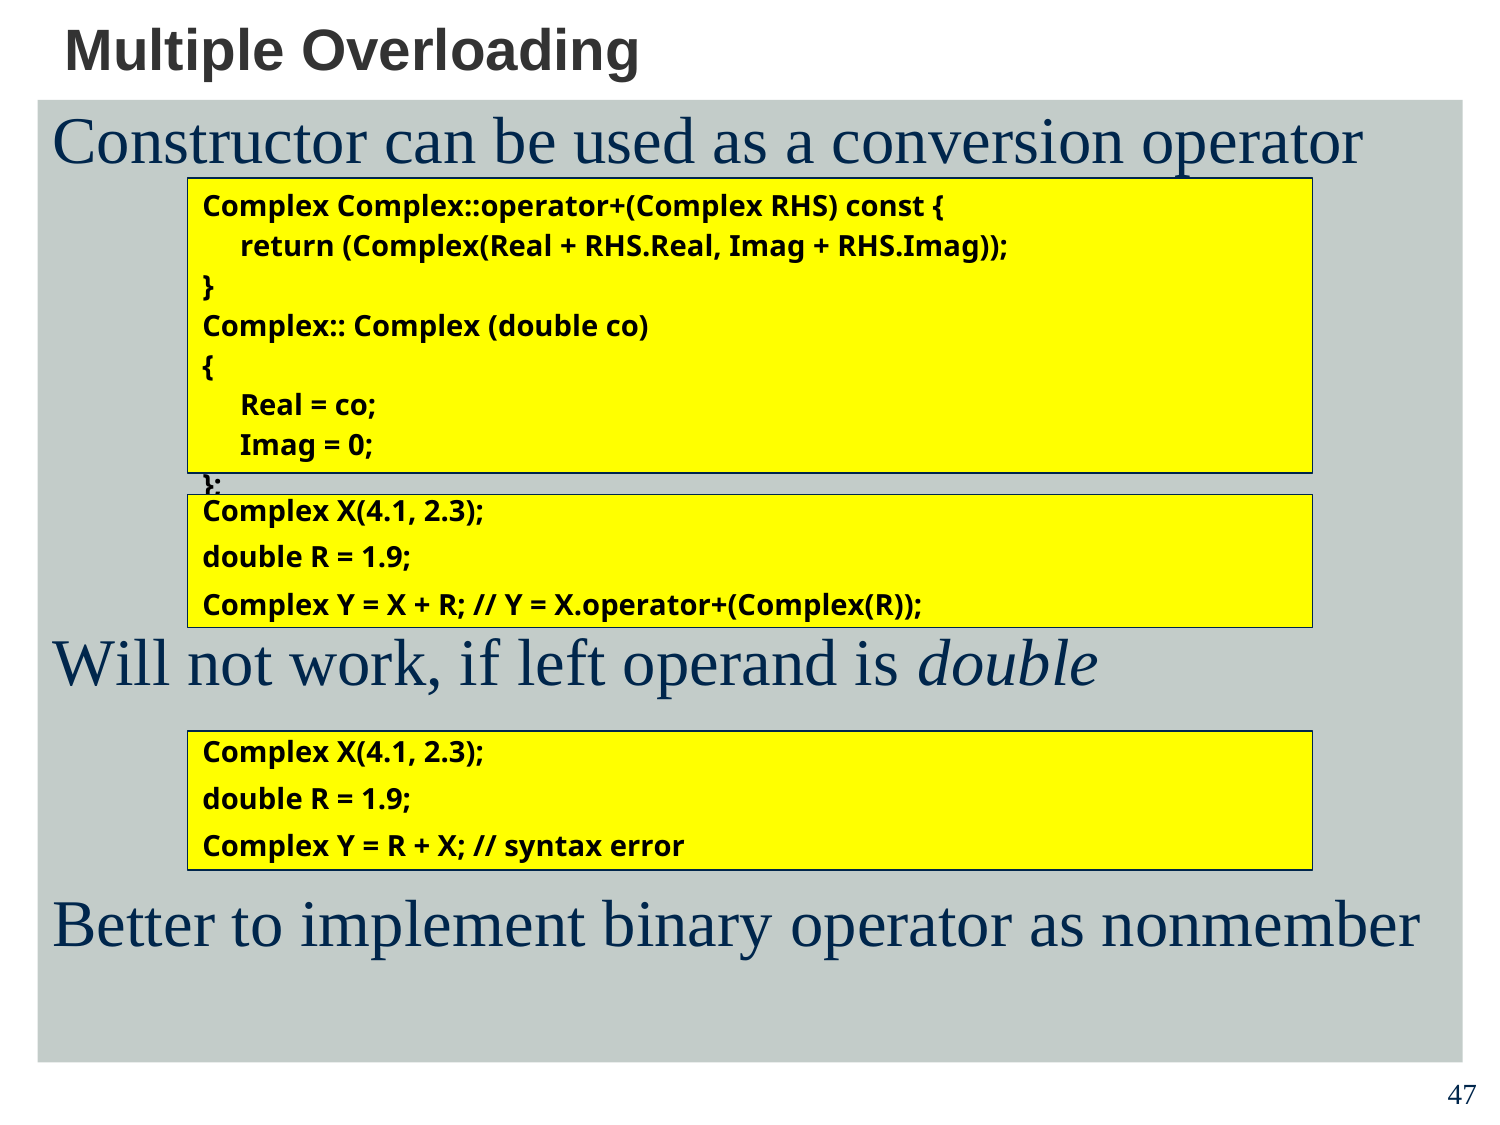

# Multiple Overloading
Constructor can be used as a conversion operator
Will not work, if left operand is double
Better to implement binary operator as nonmember
Complex Complex::operator+(Complex RHS) const {
	return (Complex(Real + RHS.Real, Imag + RHS.Imag));
}
Complex:: Complex (double co)
{
	Real = co;
	Imag = 0;
};
Complex X(4.1, 2.3);
double R = 1.9;
Complex Y = X + R; // Y = X.operator+(Complex(R));
Complex X(4.1, 2.3);
double R = 1.9;
Complex Y = R + X; // syntax error